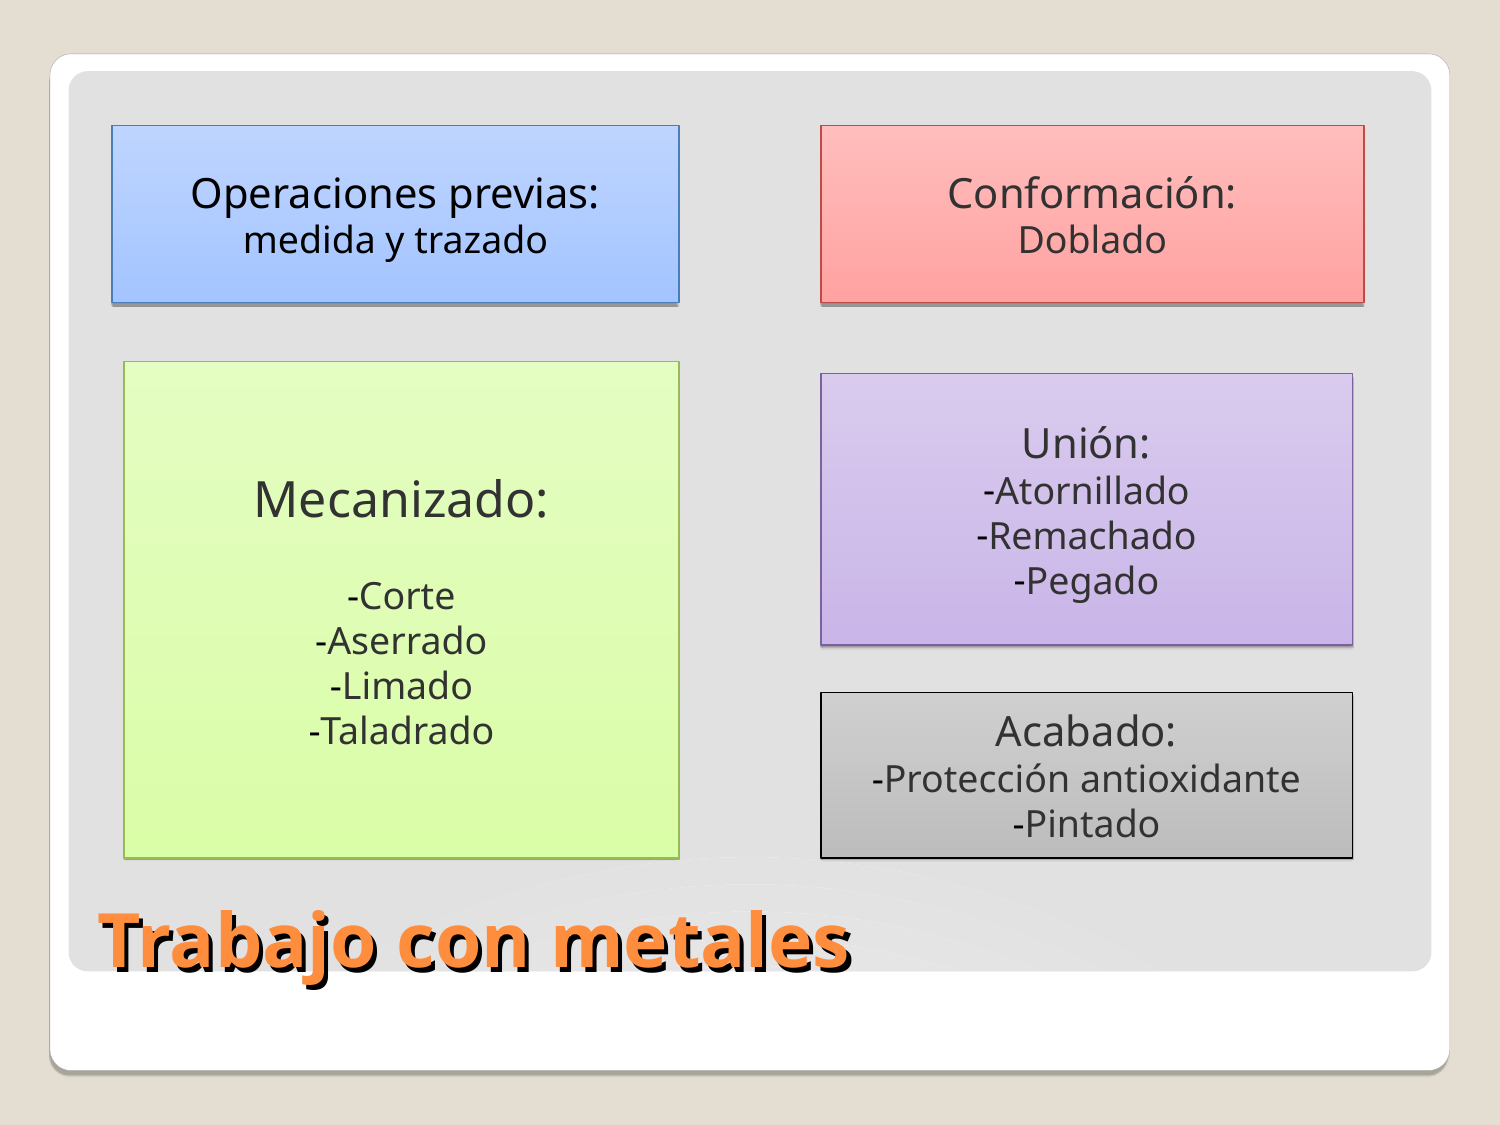

Operaciones previas: medida y trazado
Conformación:
Doblado
Mecanizado:
Corte
Aserrado
Limado
Taladrado
Unión:
Atornillado
Remachado
Pegado
Acabado:
Protección antioxidante
Pintado
# Trabajo con metales